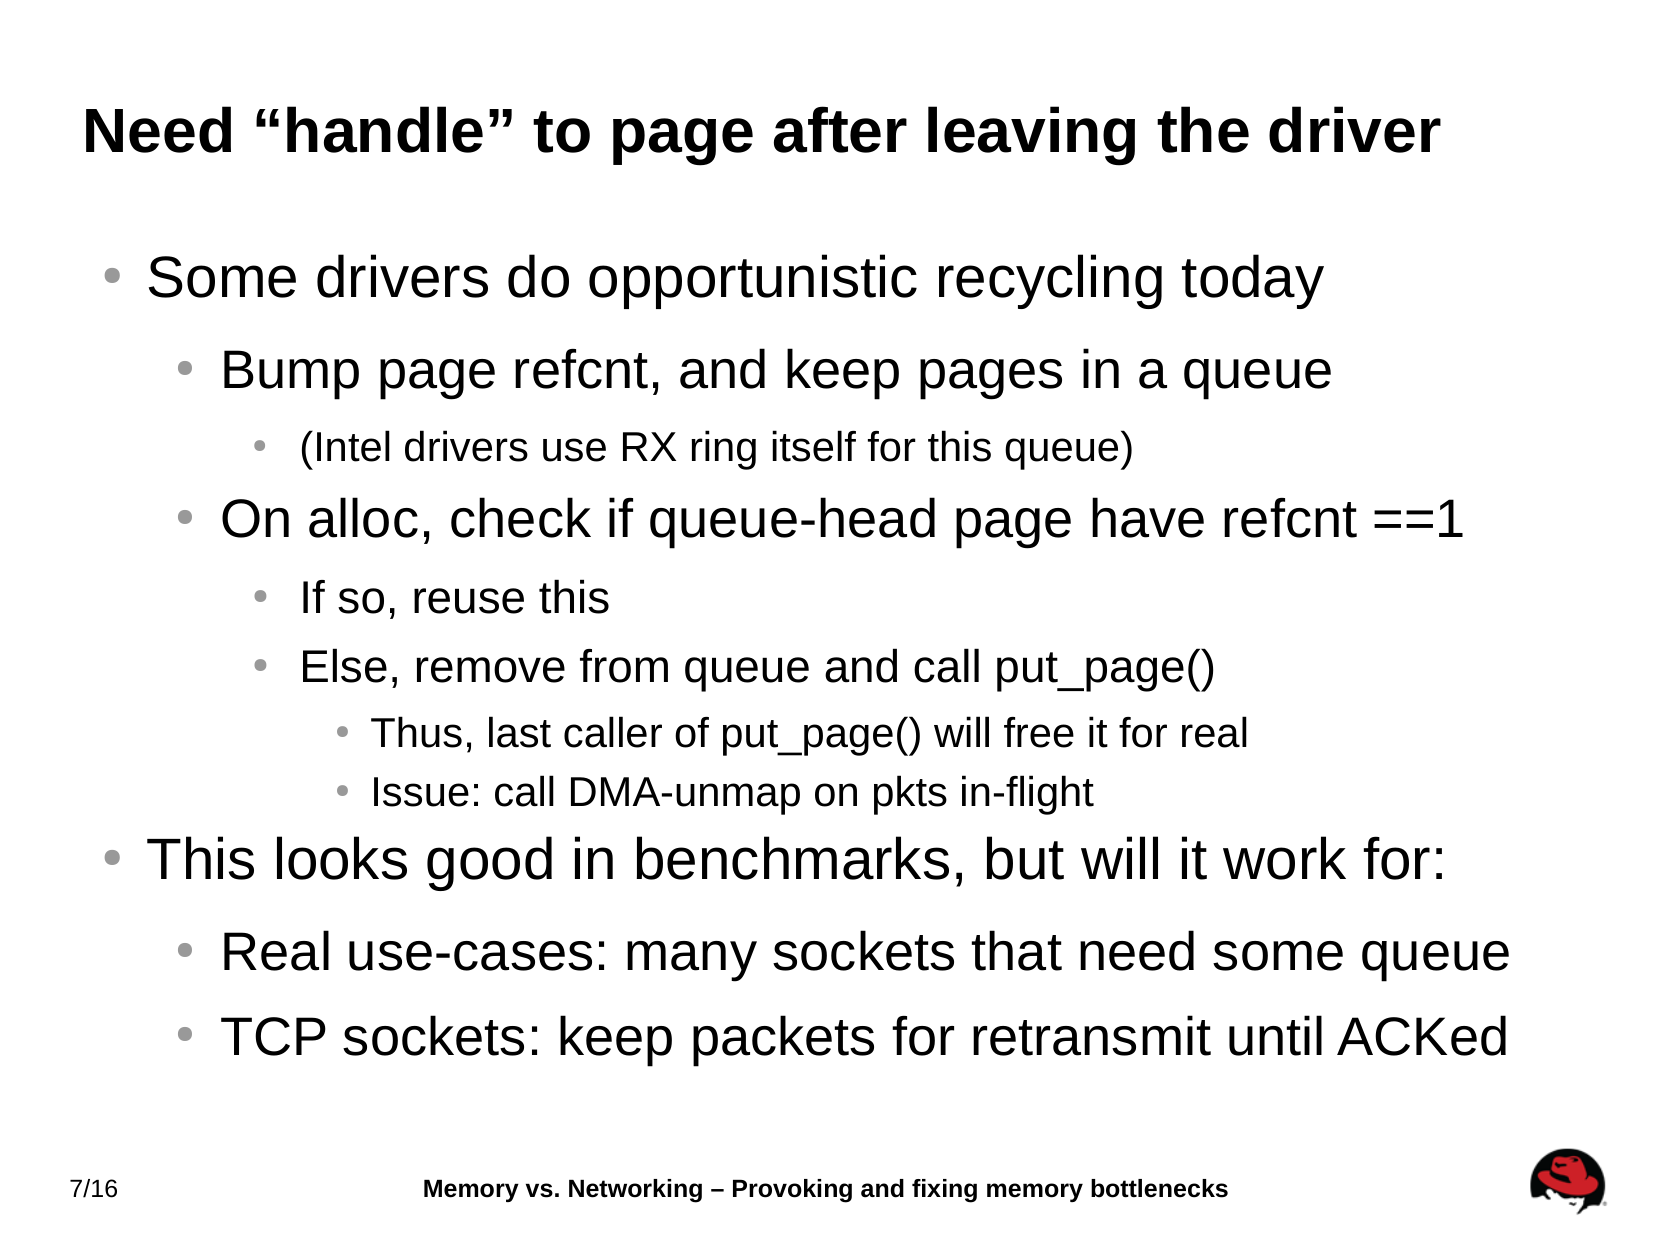

# Need “handle” to page after leaving the driver
Some drivers do opportunistic recycling today
Bump page refcnt, and keep pages in a queue
(Intel drivers use RX ring itself for this queue)
On alloc, check if queue-head page have refcnt ==1
If so, reuse this
Else, remove from queue and call put_page()
Thus, last caller of put_page() will free it for real
Issue: call DMA-unmap on pkts in-flight
This looks good in benchmarks, but will it work for:
Real use-cases: many sockets that need some queue
TCP sockets: keep packets for retransmit until ACKed